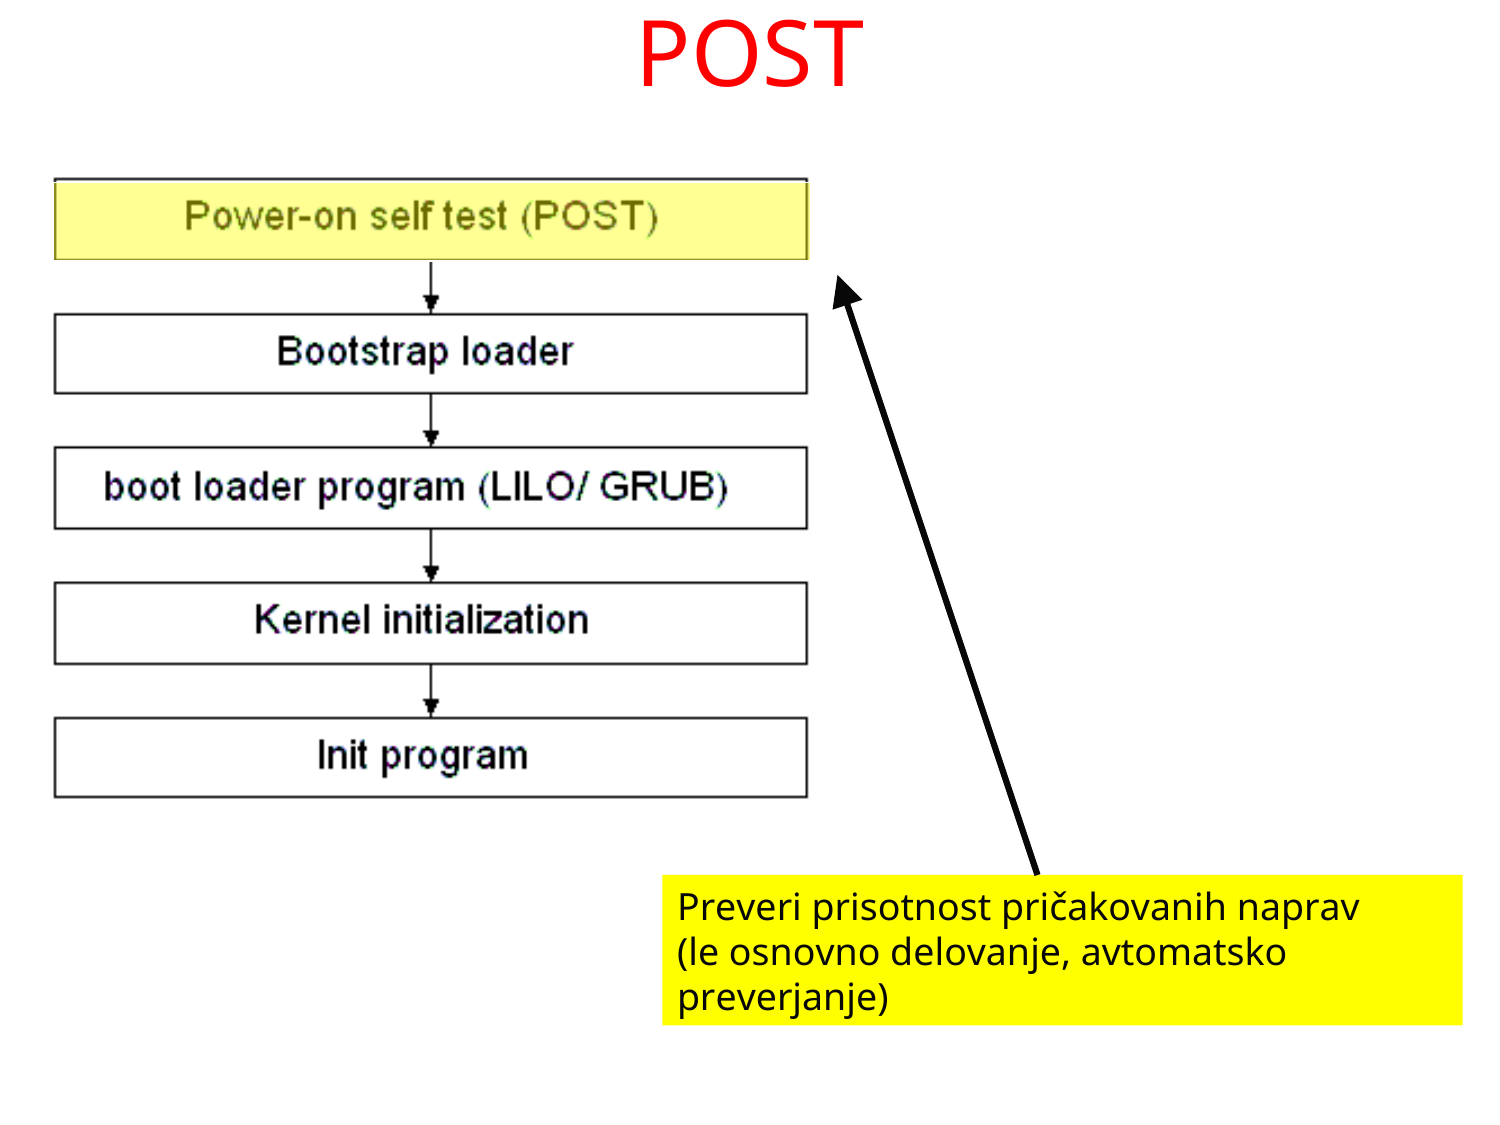

# POST
Preveri prisotnost pričakovanih naprav
(le osnovno delovanje, avtomatsko preverjanje)